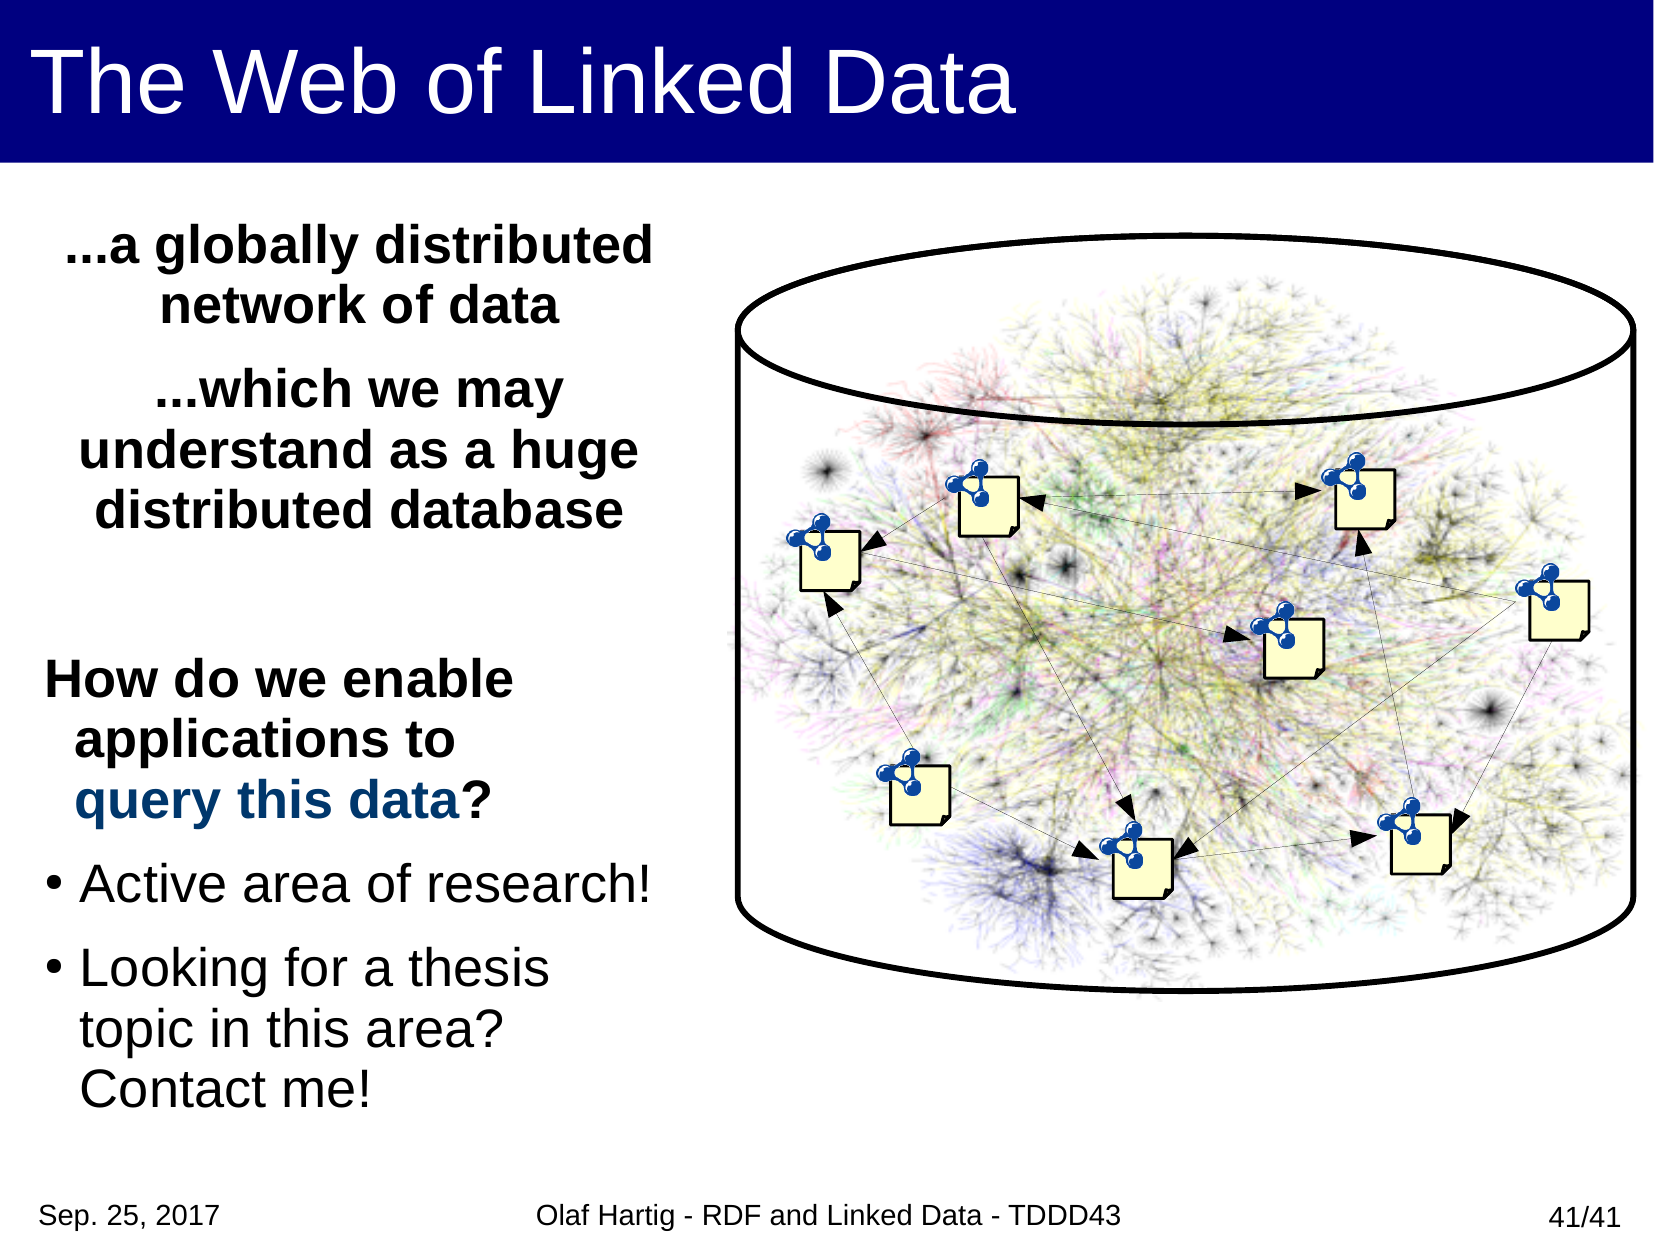

# The Web of Linked Data
...a globally distributed network of data
...which we may understand as a huge
distributed database
How do we enable
 applications to
 query this data?
Active area of research!
Looking for a thesis topic in this area? Contact me!
Sep. 25, 2017
Olaf Hartig - RDF and Linked Data - TDDD43
41